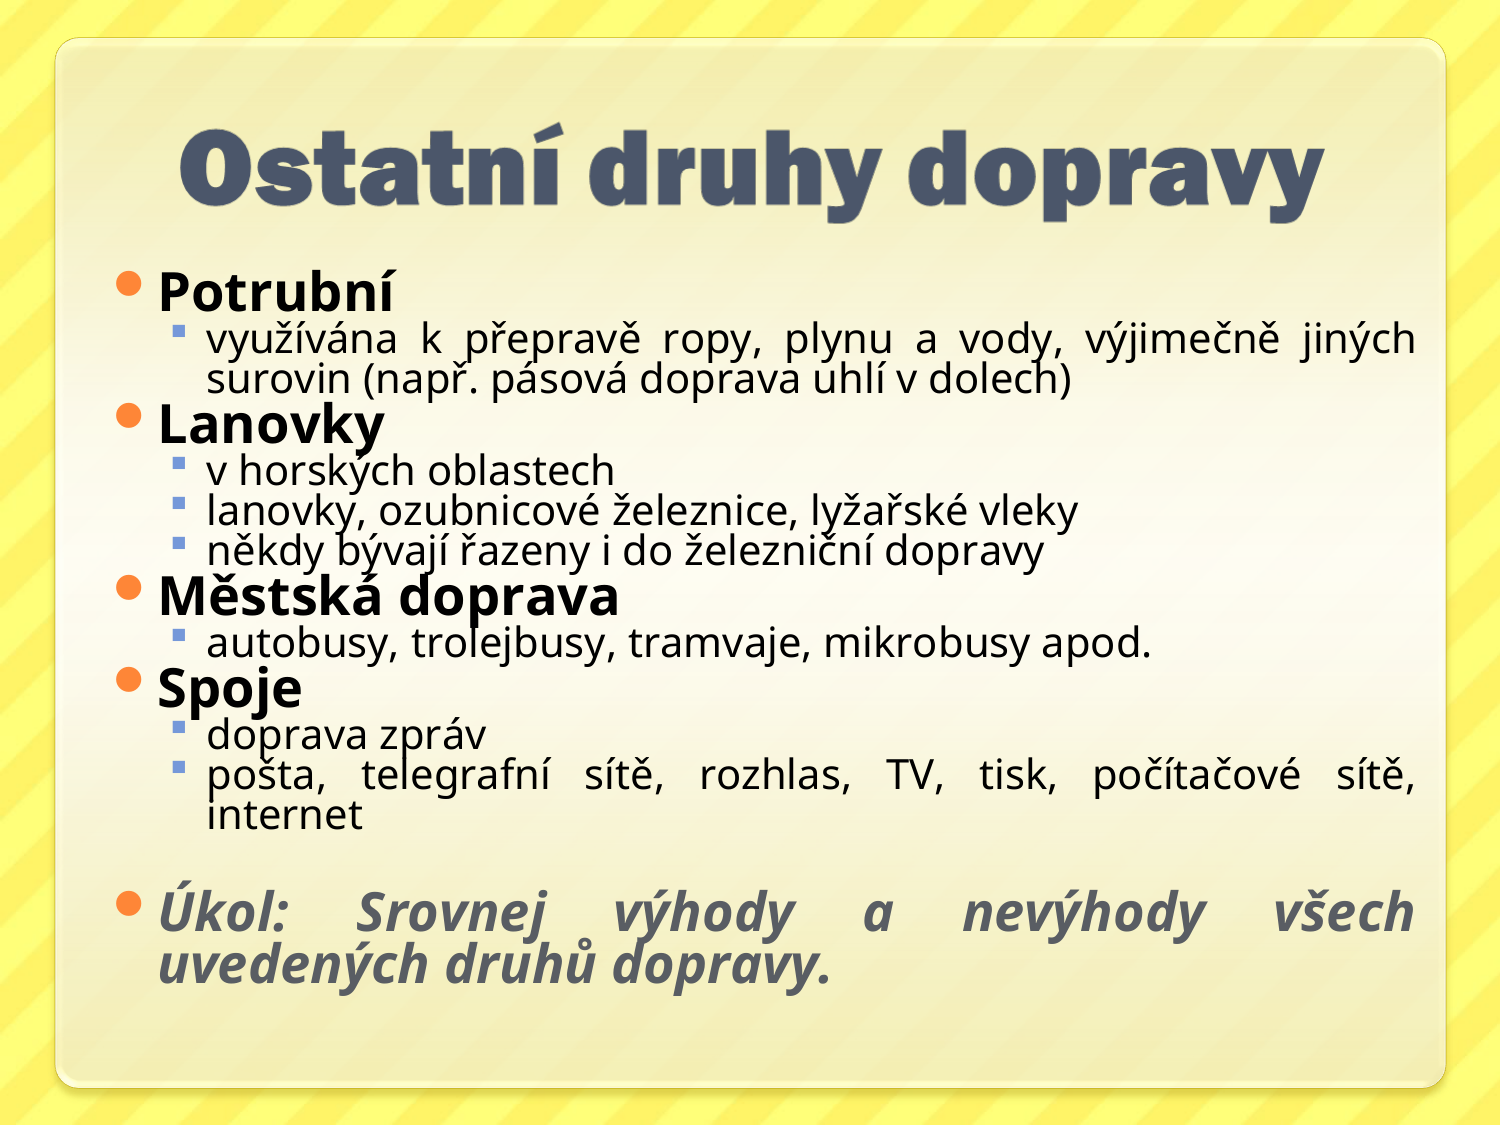

# Potrubní
využívána k přepravě ropy, plynu a vody, výjimečně jiných surovin (např. pásová doprava uhlí v dolech)
Lanovky
v horských oblastech
lanovky, ozubnicové železnice, lyžařské vleky
někdy bývají řazeny i do železniční dopravy
Městská doprava
autobusy, trolejbusy, tramvaje, mikrobusy apod.
Spoje
doprava zpráv
pošta, telegrafní sítě, rozhlas, TV, tisk, počítačové sítě, internet
Úkol: Srovnej výhody a nevýhody všech uvedených druhů dopravy.